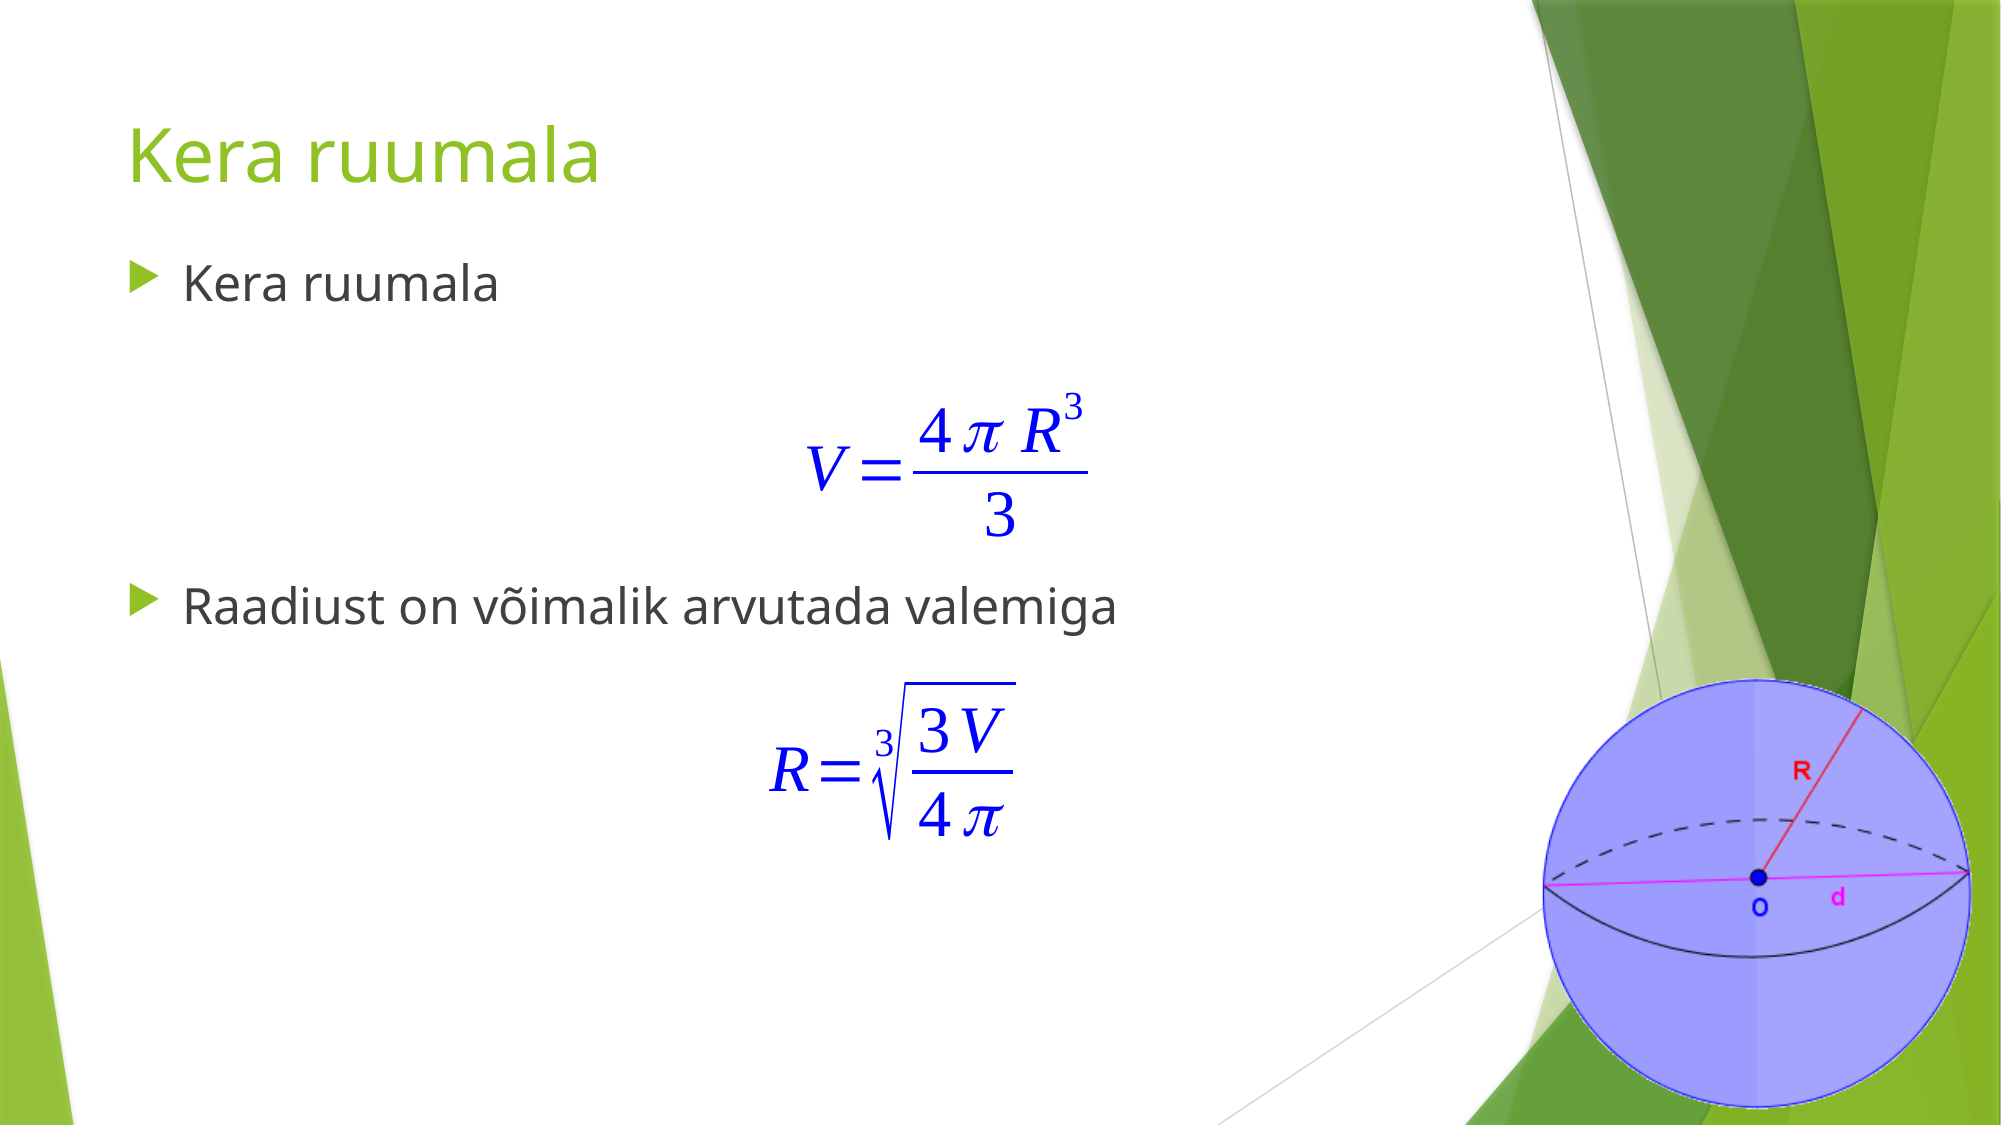

# Kera ruumala
Kera ruumala
Raadiust on võimalik arvutada valemiga